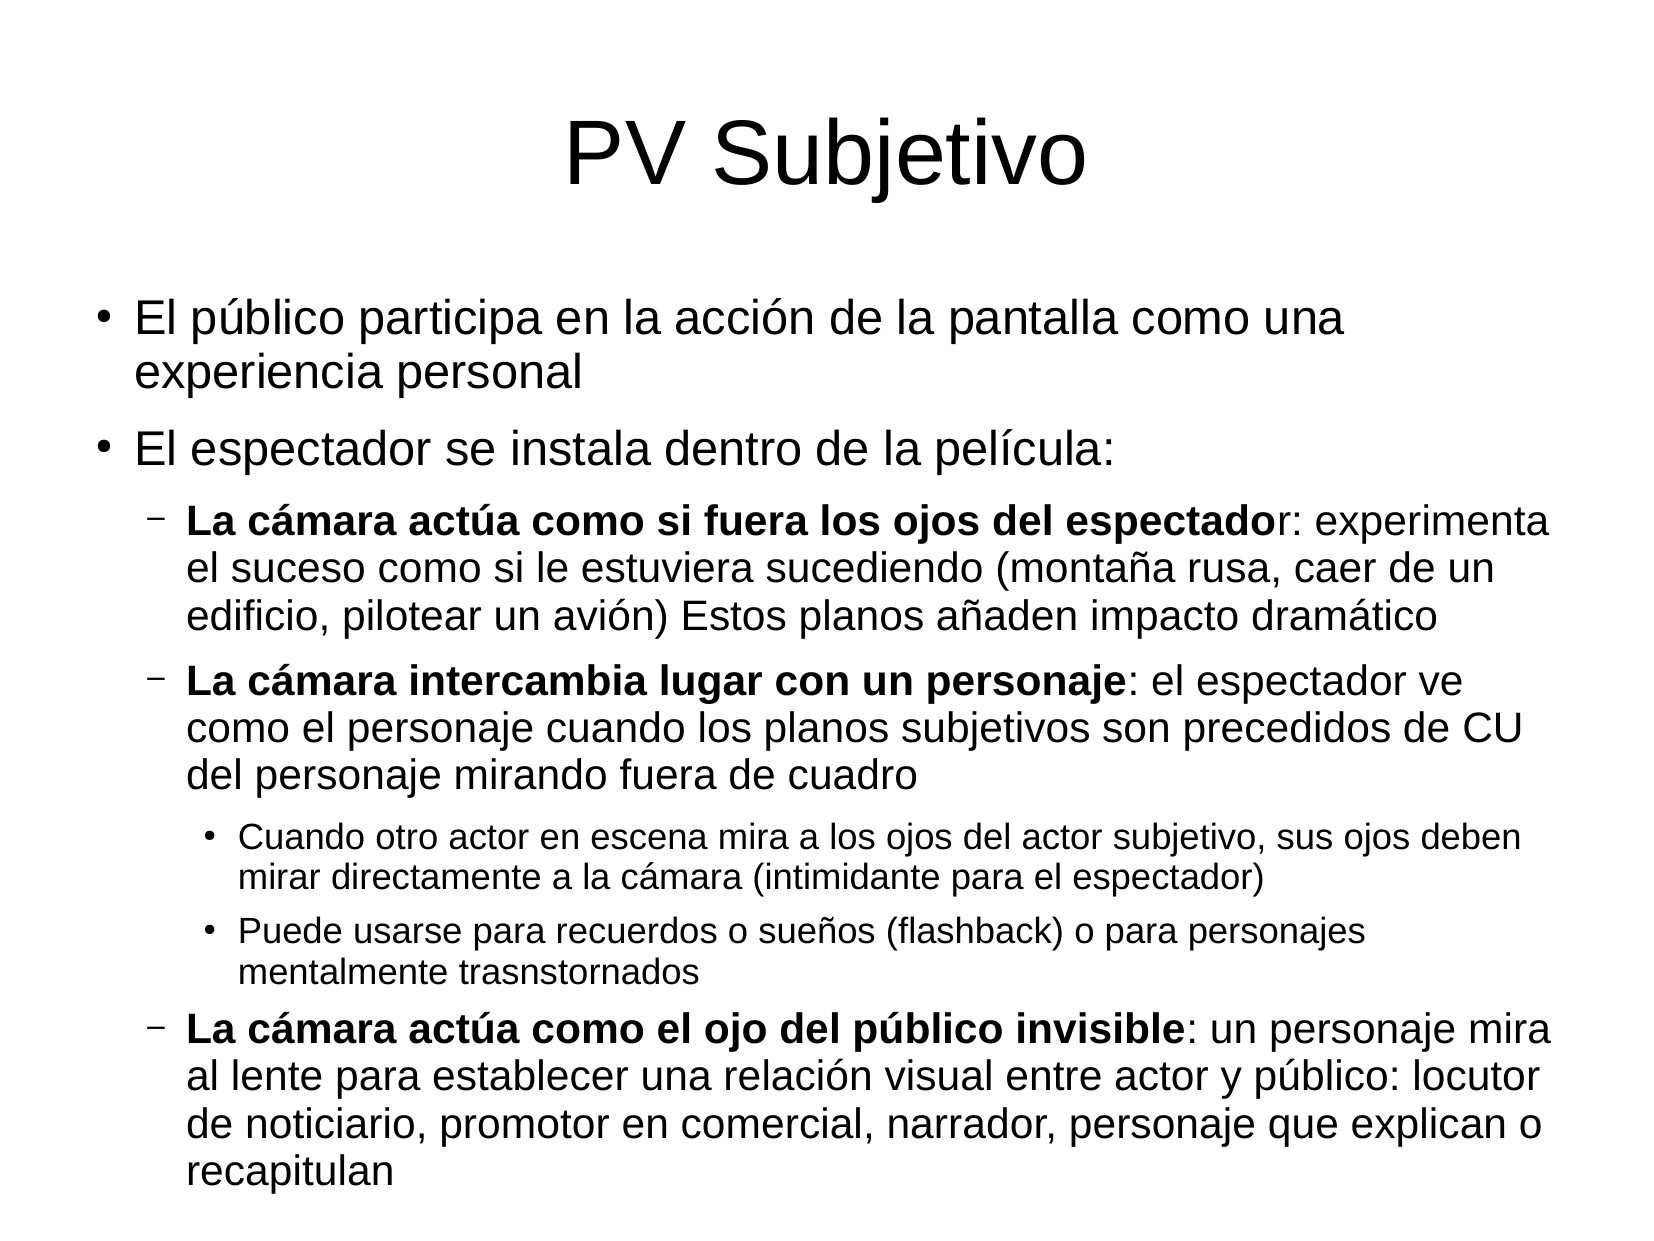

# PV Subjetivo
El público participa en la acción de la pantalla como una experiencia personal
El espectador se instala dentro de la película:
La cámara actúa como si fuera los ojos del espectador: experimenta el suceso como si le estuviera sucediendo (montaña rusa, caer de un edificio, pilotear un avión) Estos planos añaden impacto dramático
La cámara intercambia lugar con un personaje: el espectador ve como el personaje cuando los planos subjetivos son precedidos de CU del personaje mirando fuera de cuadro
Cuando otro actor en escena mira a los ojos del actor subjetivo, sus ojos deben mirar directamente a la cámara (intimidante para el espectador)
Puede usarse para recuerdos o sueños (flashback) o para personajes mentalmente trasnstornados
La cámara actúa como el ojo del público invisible: un personaje mira al lente para establecer una relación visual entre actor y público: locutor de noticiario, promotor en comercial, narrador, personaje que explican o recapitulan